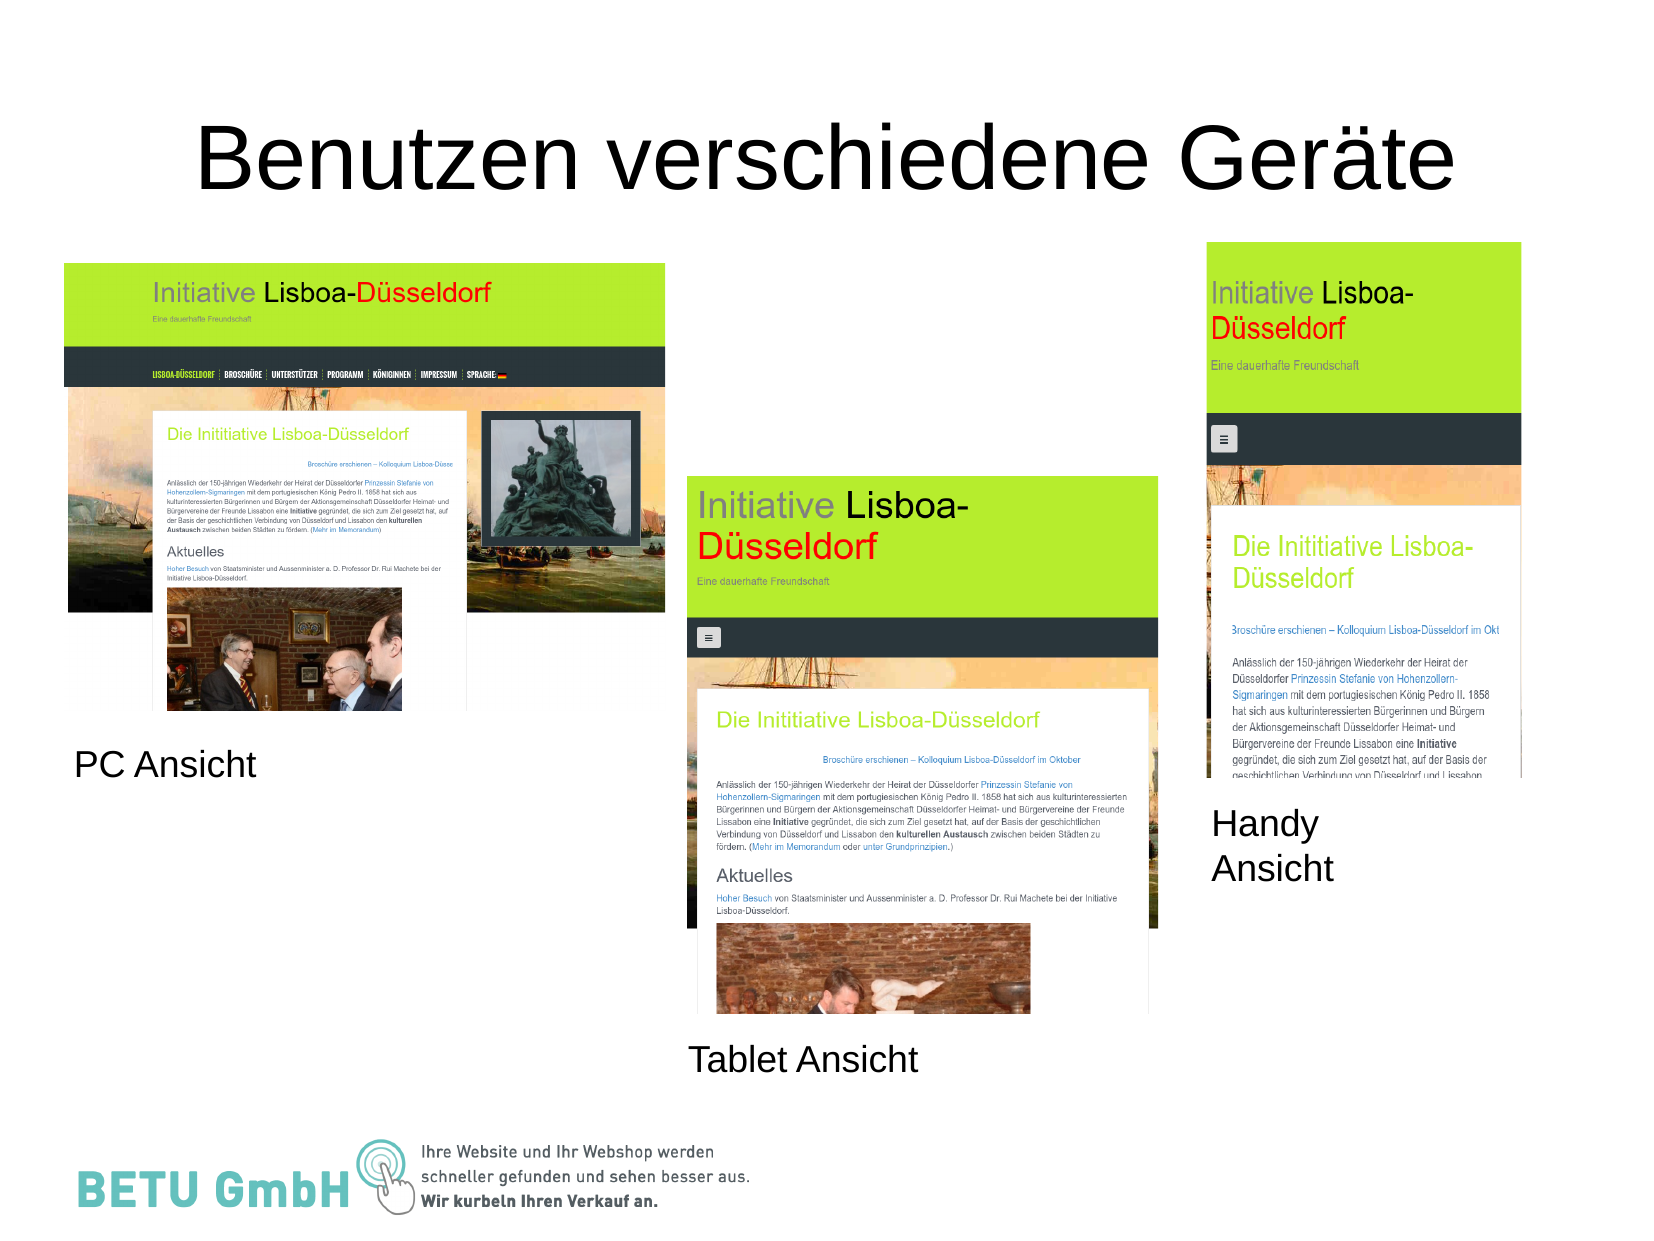

Benutzen verschiedene Geräte
PC Ansicht
Handy Ansicht
Tablet Ansicht